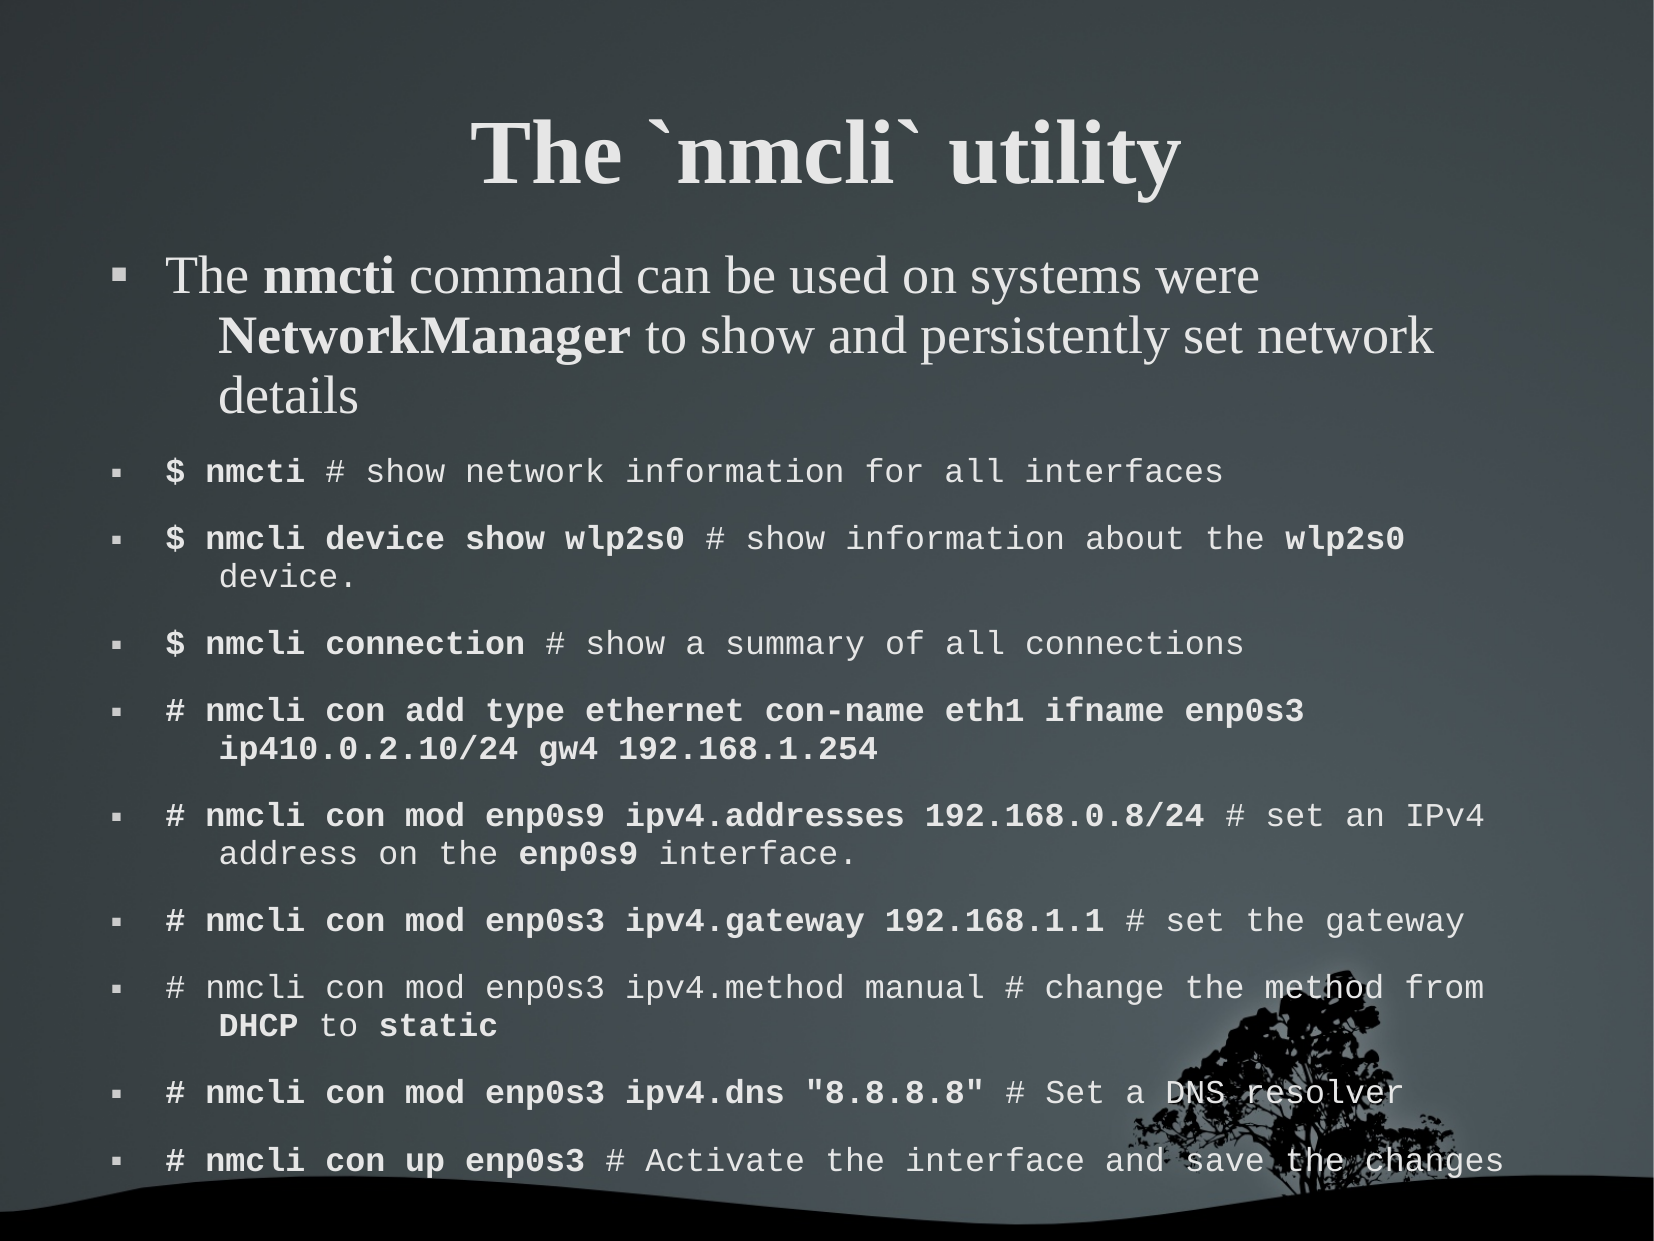

# The `nmcli` utility
The nmcti command can be used on systems were NetworkManager to show and persistently set network details
$ nmcti # show network information for all interfaces
$ nmcli device show wlp2s0 # show information about the wlp2s0 device.
$ nmcli connection # show a summary of all connections
# nmcli con add type ethernet con-name eth1 ifname enp0s3 ip410.0.2.10/24 gw4 192.168.1.254
# nmcli con mod enp0s9 ipv4.addresses 192.168.0.8/24 # set an IPv4 address on the enp0s9 interface.
# nmcli con mod enp0s3 ipv4.gateway 192.168.1.1 # set the gateway
# nmcli con mod enp0s3 ipv4.method manual # change the method from DHCP to static
# nmcli con mod enp0s3 ipv4.dns "8.8.8.8" # Set a DNS resolver
# nmcli con up enp0s3 # Activate the interface and save the changes